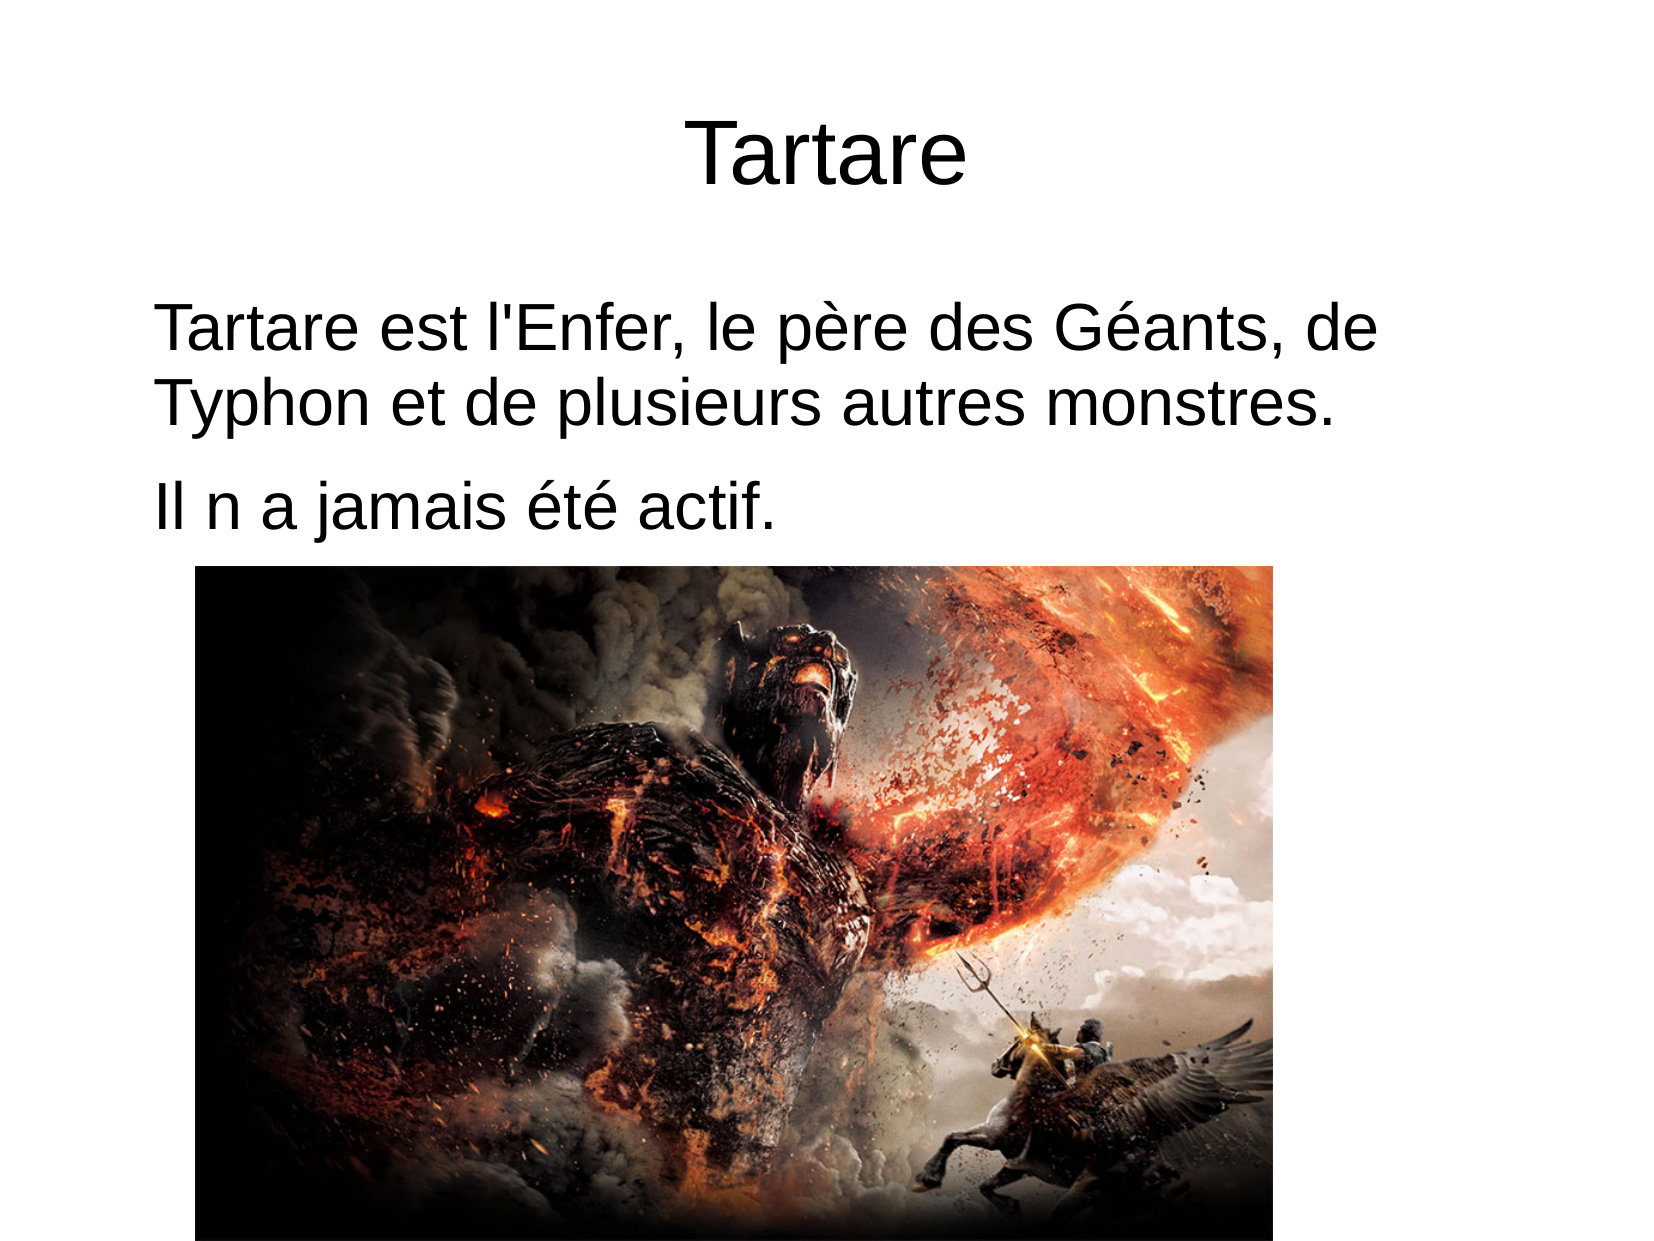

# Tartare
Tartare est l'Enfer, le père des Géants, de Typhon et de plusieurs autres monstres.
Il n a jamais été actif.